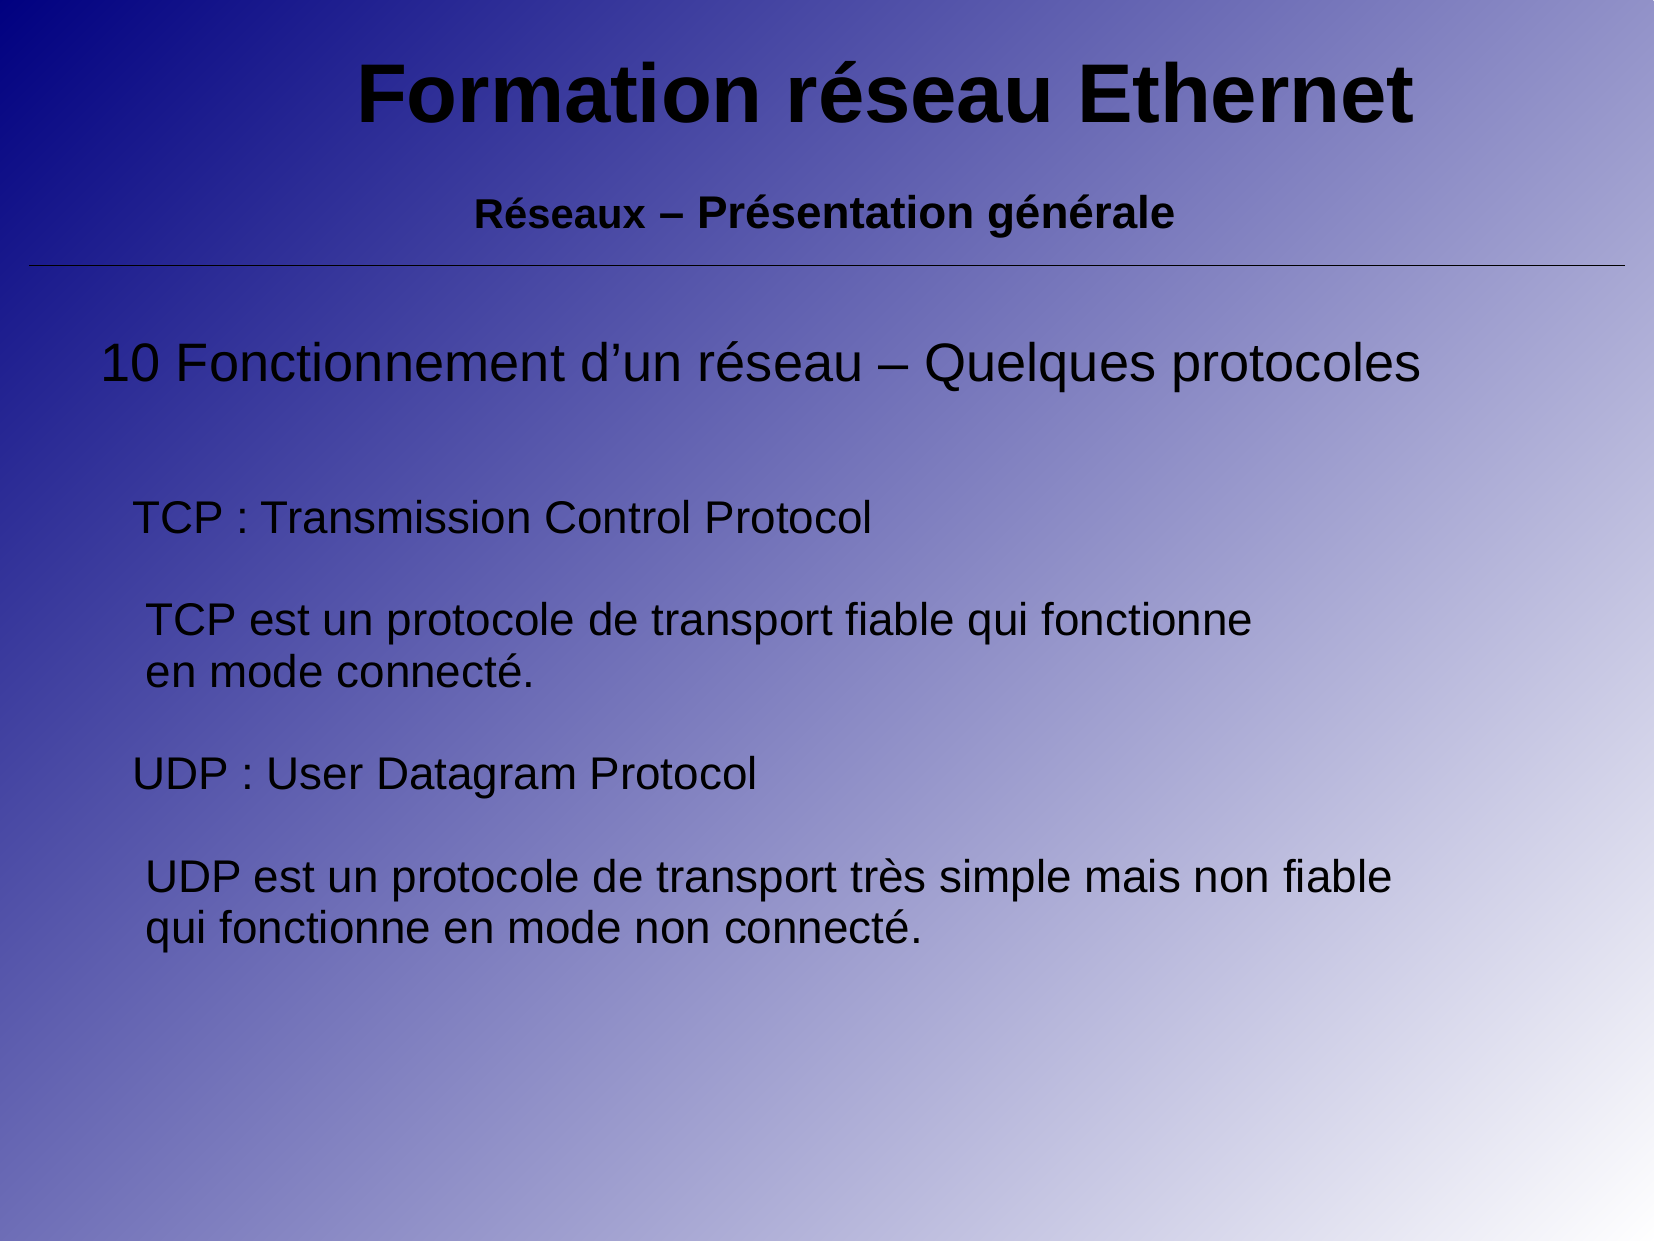

Formation réseau Ethernet
Réseaux – Présentation générale
10 Fonctionnement d’un réseau – Quelques protocoles
TCP : Transmission Control Protocol
 TCP est un protocole de transport fiable qui fonctionne
 en mode connecté.
UDP : User Datagram Protocol
 UDP est un protocole de transport très simple mais non fiable
 qui fonctionne en mode non connecté.